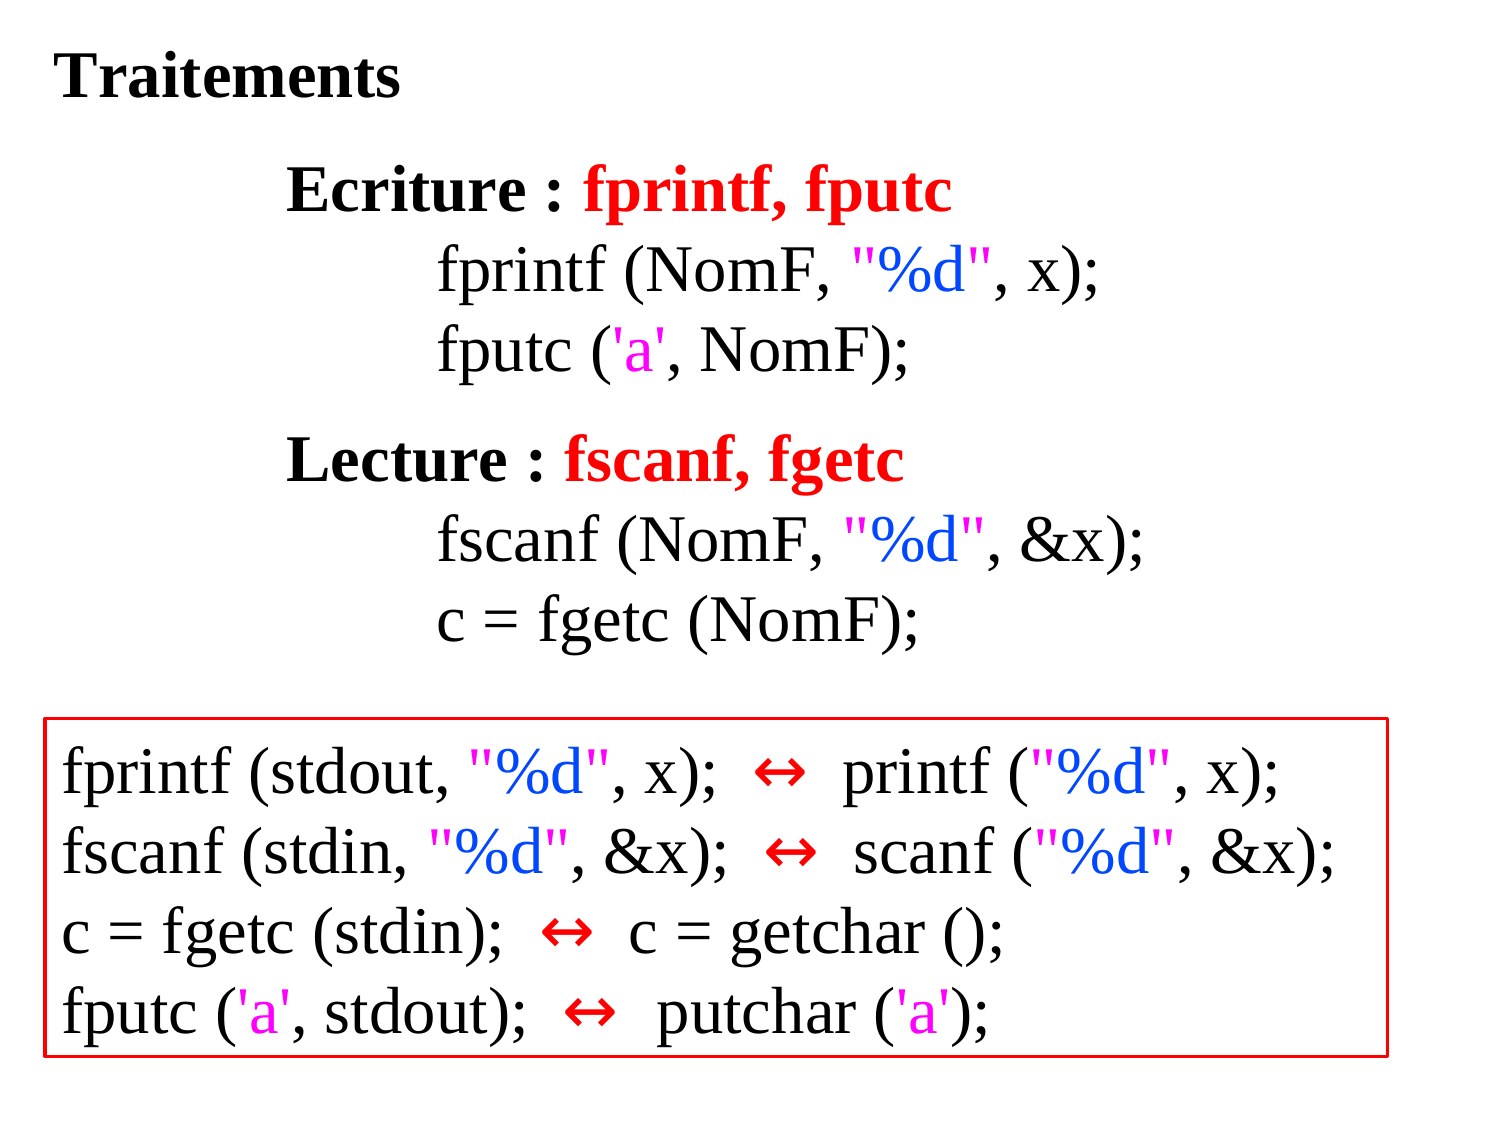

Traitements
Ecriture : fprintf, fputc
	fprintf (NomF, "%d", x);
	fputc ('a', NomF);
Lecture : fscanf, fgetc
	fscanf (NomF, "%d", &x);
	c = fgetc (NomF);
fprintf (stdout, "%d", x); ↔ printf ("%d", x);
fscanf (stdin, "%d", &x); ↔ scanf ("%d", &x);
c = fgetc (stdin); ↔ c = getchar ();
fputc ('a', stdout); ↔ putchar ('a');